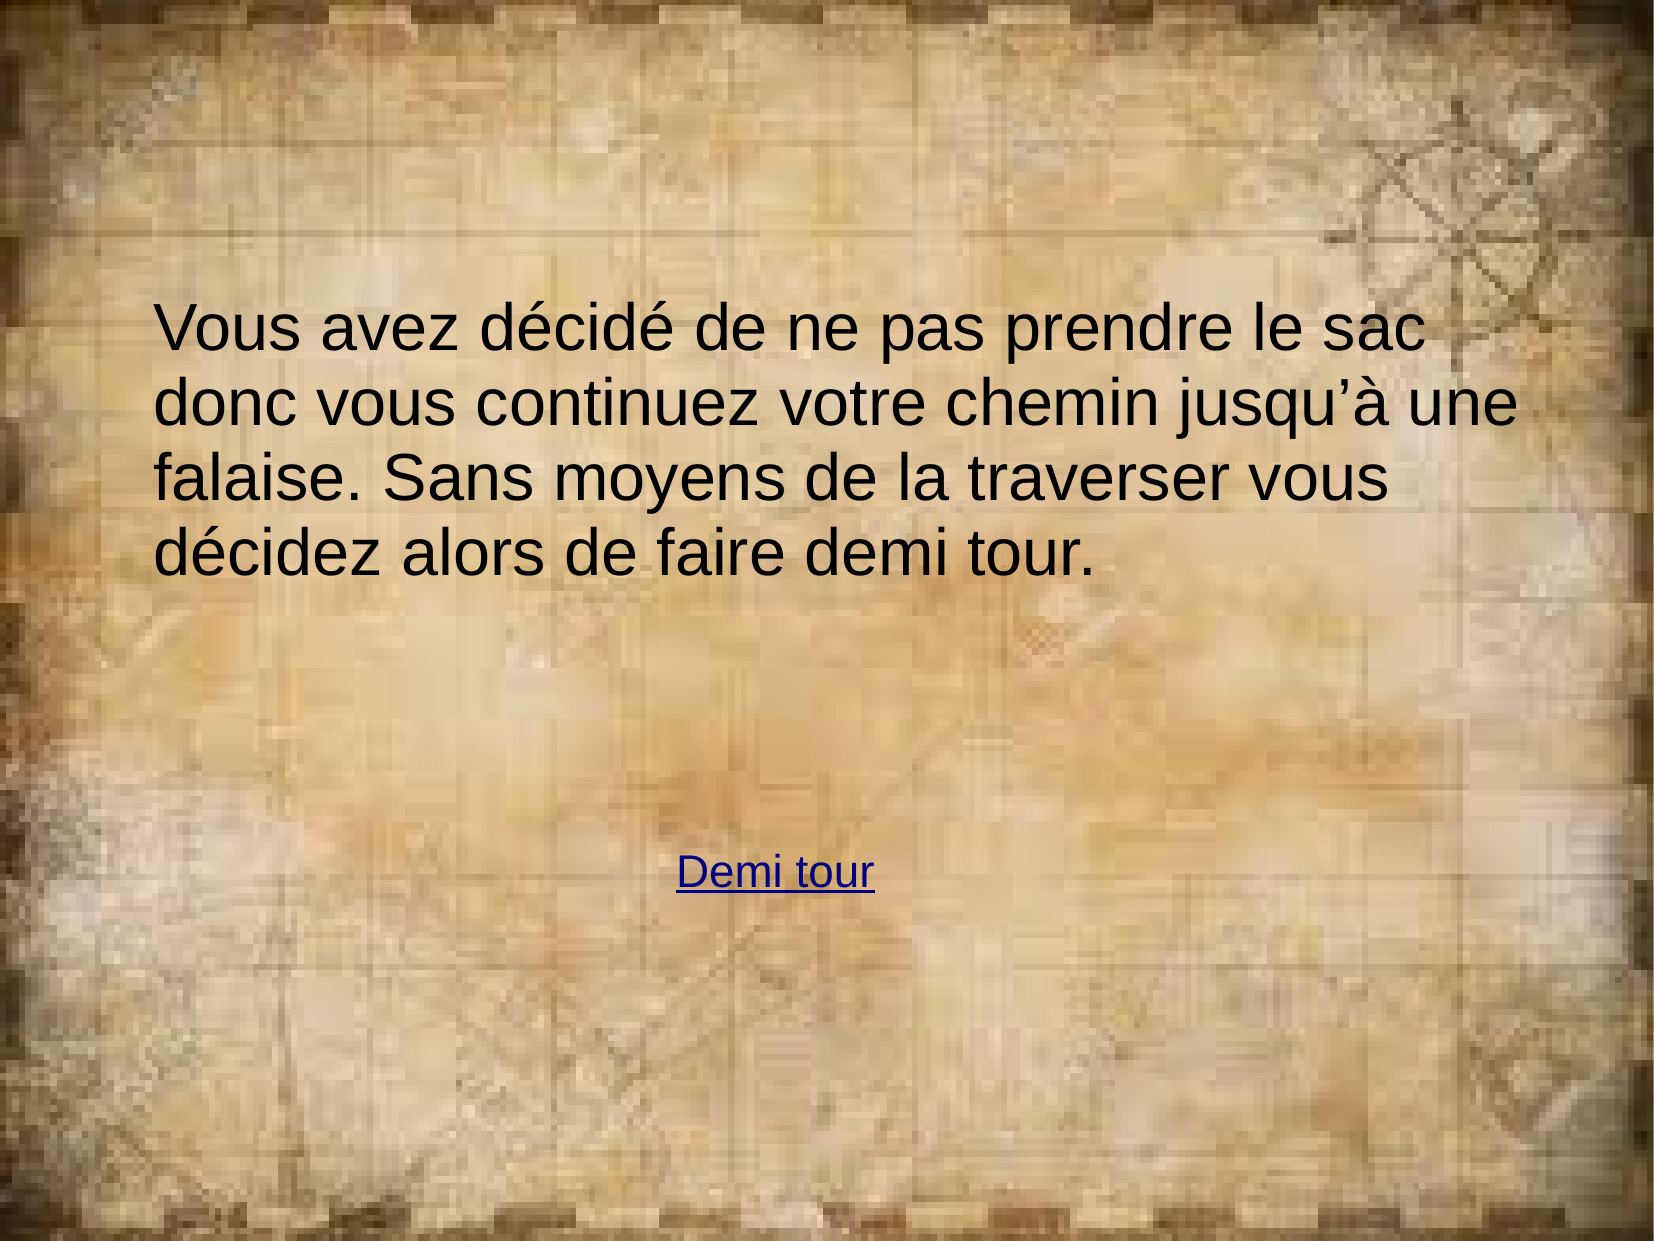

#
Vous avez décidé de ne pas prendre le sac donc vous continuez votre chemin jusqu’à une falaise. Sans moyens de la traverser vous décidez alors de faire demi tour.
Demi tour